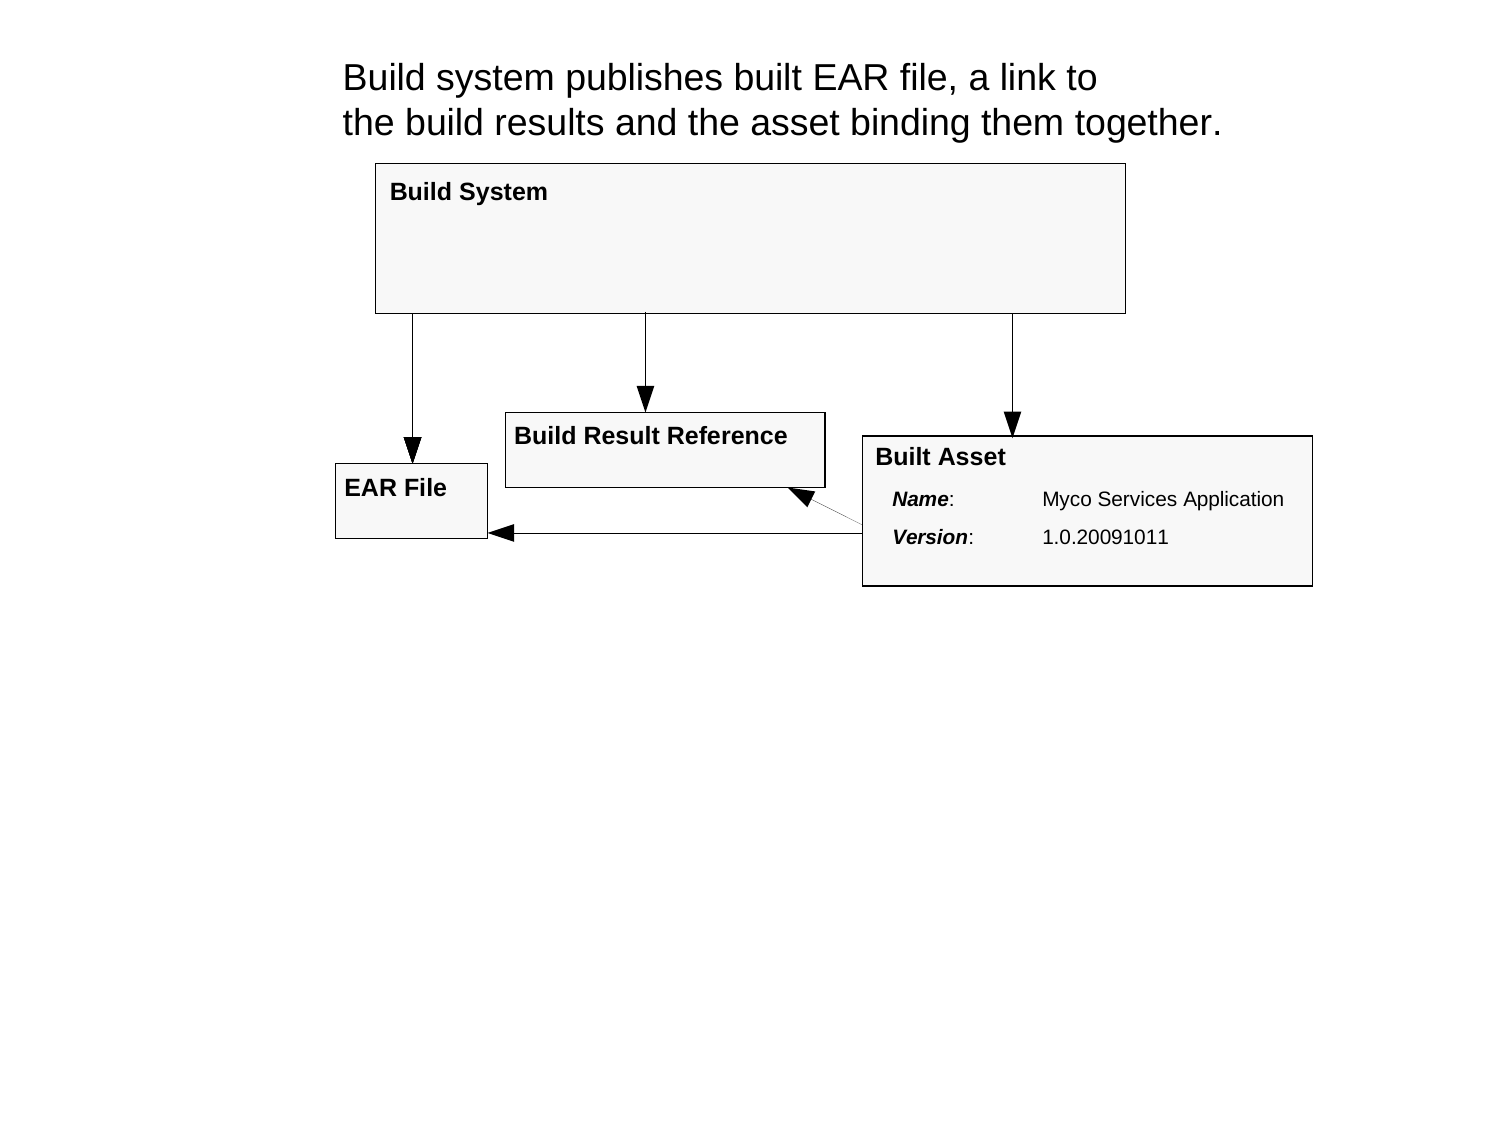

Build system publishes built EAR file, a link to
the build results and the asset binding them together.
Build System
Build Result Reference
Built Asset
EAR File
Name:	Myco Services Application
Version:	1.0.20091011